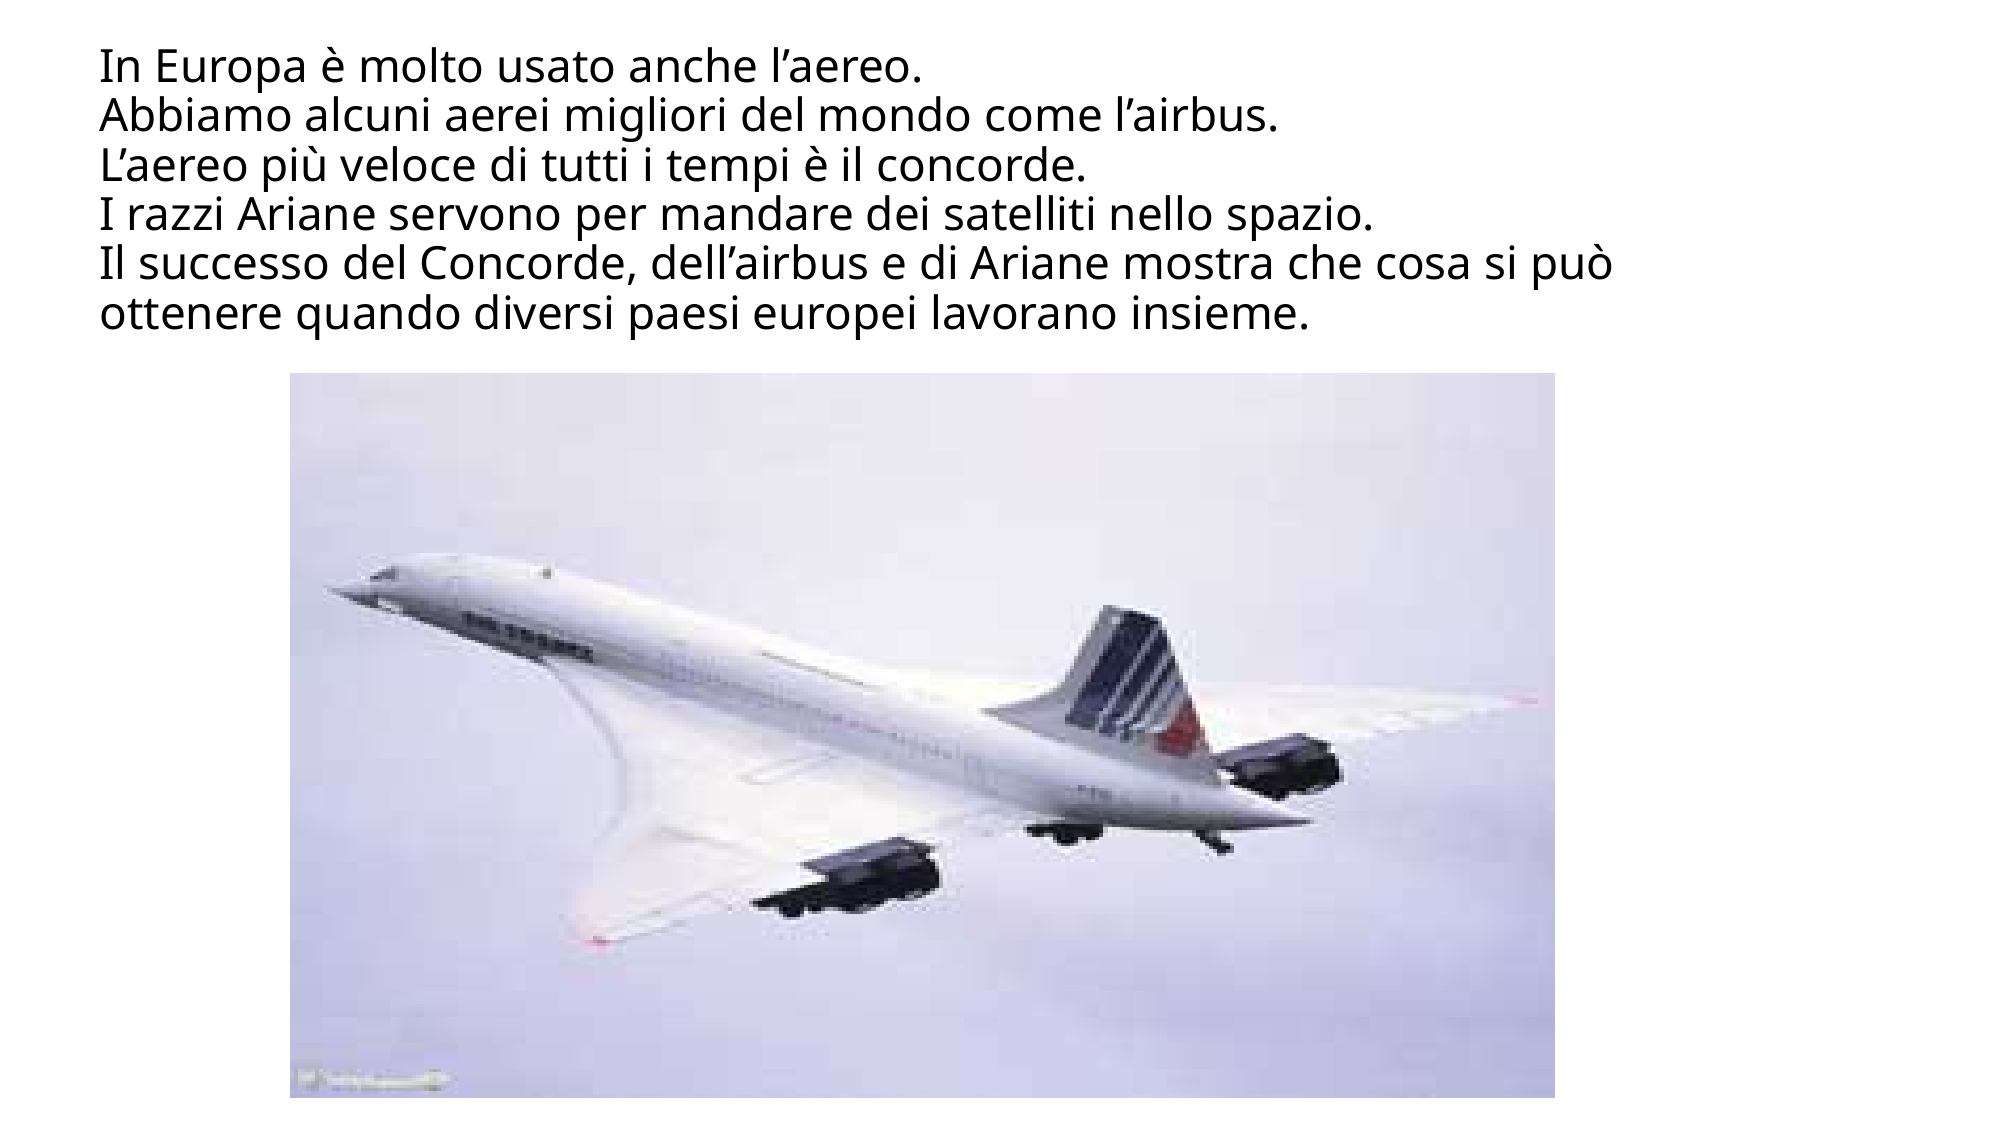

In Europa è molto usato anche l’aereo.
Abbiamo alcuni aerei migliori del mondo come l’airbus.
L’aereo più veloce di tutti i tempi è il concorde.
I razzi Ariane servono per mandare dei satelliti nello spazio.
Il successo del Concorde, dell’airbus e di Ariane mostra che cosa si può ottenere quando diversi paesi europei lavorano insieme.